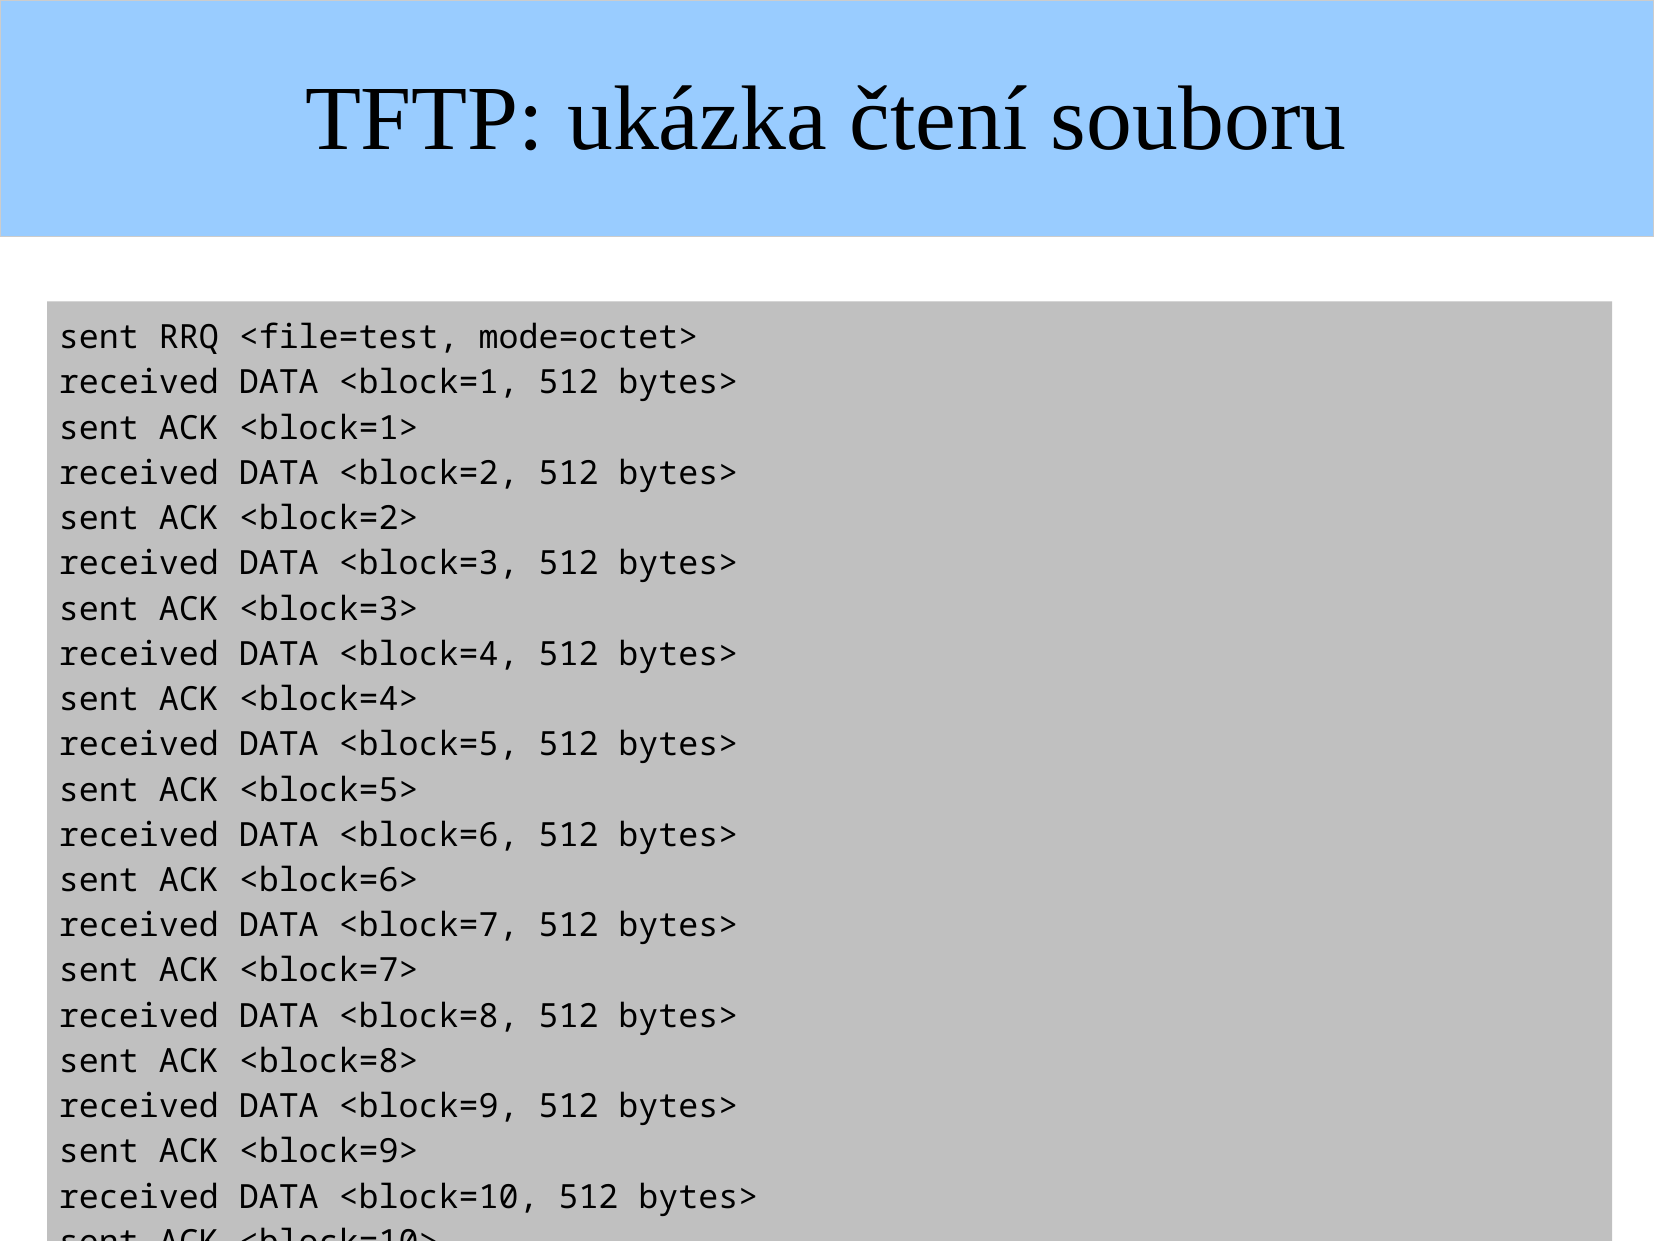

# TFTP: ukázka čtení souboru
sent RRQ <file=test, mode=octet>
received DATA <block=1, 512 bytes>
sent ACK <block=1>
received DATA <block=2, 512 bytes>
sent ACK <block=2>
received DATA <block=3, 512 bytes>
sent ACK <block=3>
received DATA <block=4, 512 bytes>
sent ACK <block=4>
received DATA <block=5, 512 bytes>
sent ACK <block=5>
received DATA <block=6, 512 bytes>
sent ACK <block=6>
received DATA <block=7, 512 bytes>
sent ACK <block=7>
received DATA <block=8, 512 bytes>
sent ACK <block=8>
received DATA <block=9, 512 bytes>
sent ACK <block=9>
received DATA <block=10, 512 bytes>
sent ACK <block=10>
received DATA <block=11, 448 bytes>
sent ACK <block=11>